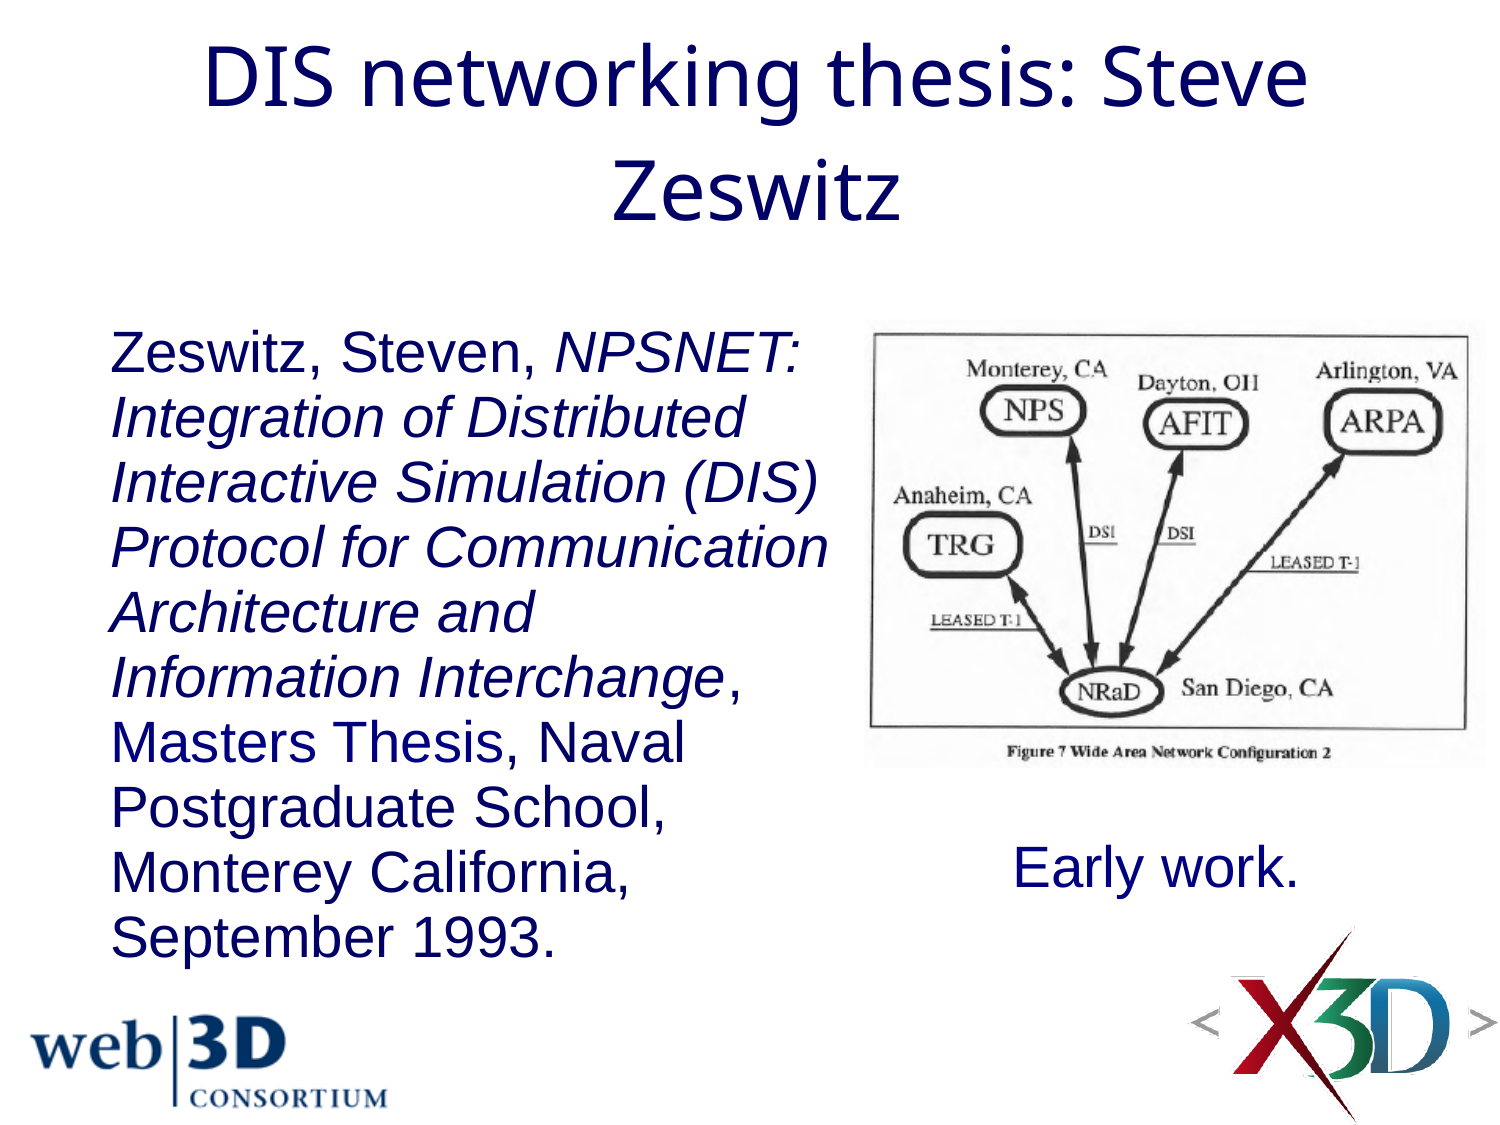

# DIS networking thesis: Steve Zeswitz
Zeswitz, Steven, NPSNET: Integration of Distributed Interactive Simulation (DIS) Protocol for Communication Architecture and Information Interchange, Masters Thesis, Naval Postgraduate School, Monterey California, September 1993.
Early work.